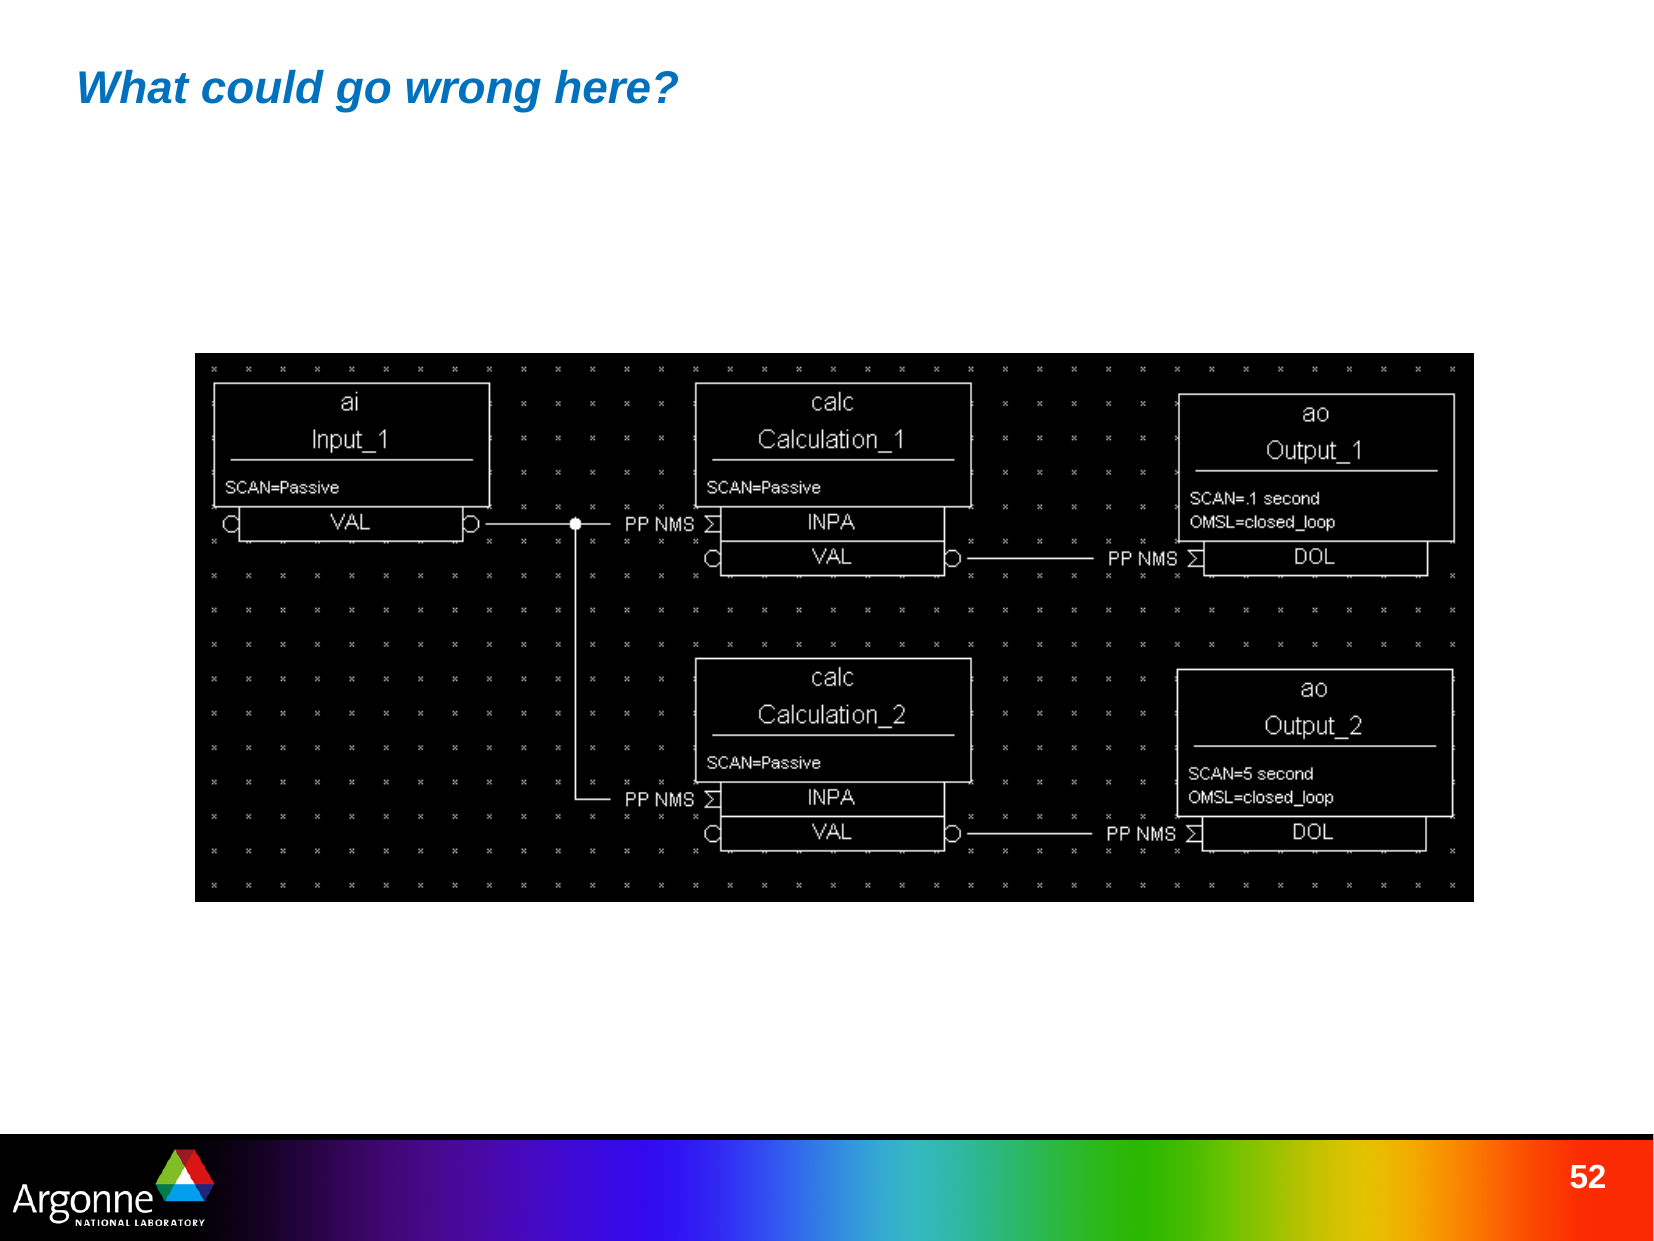

# What could go wrong here?
52